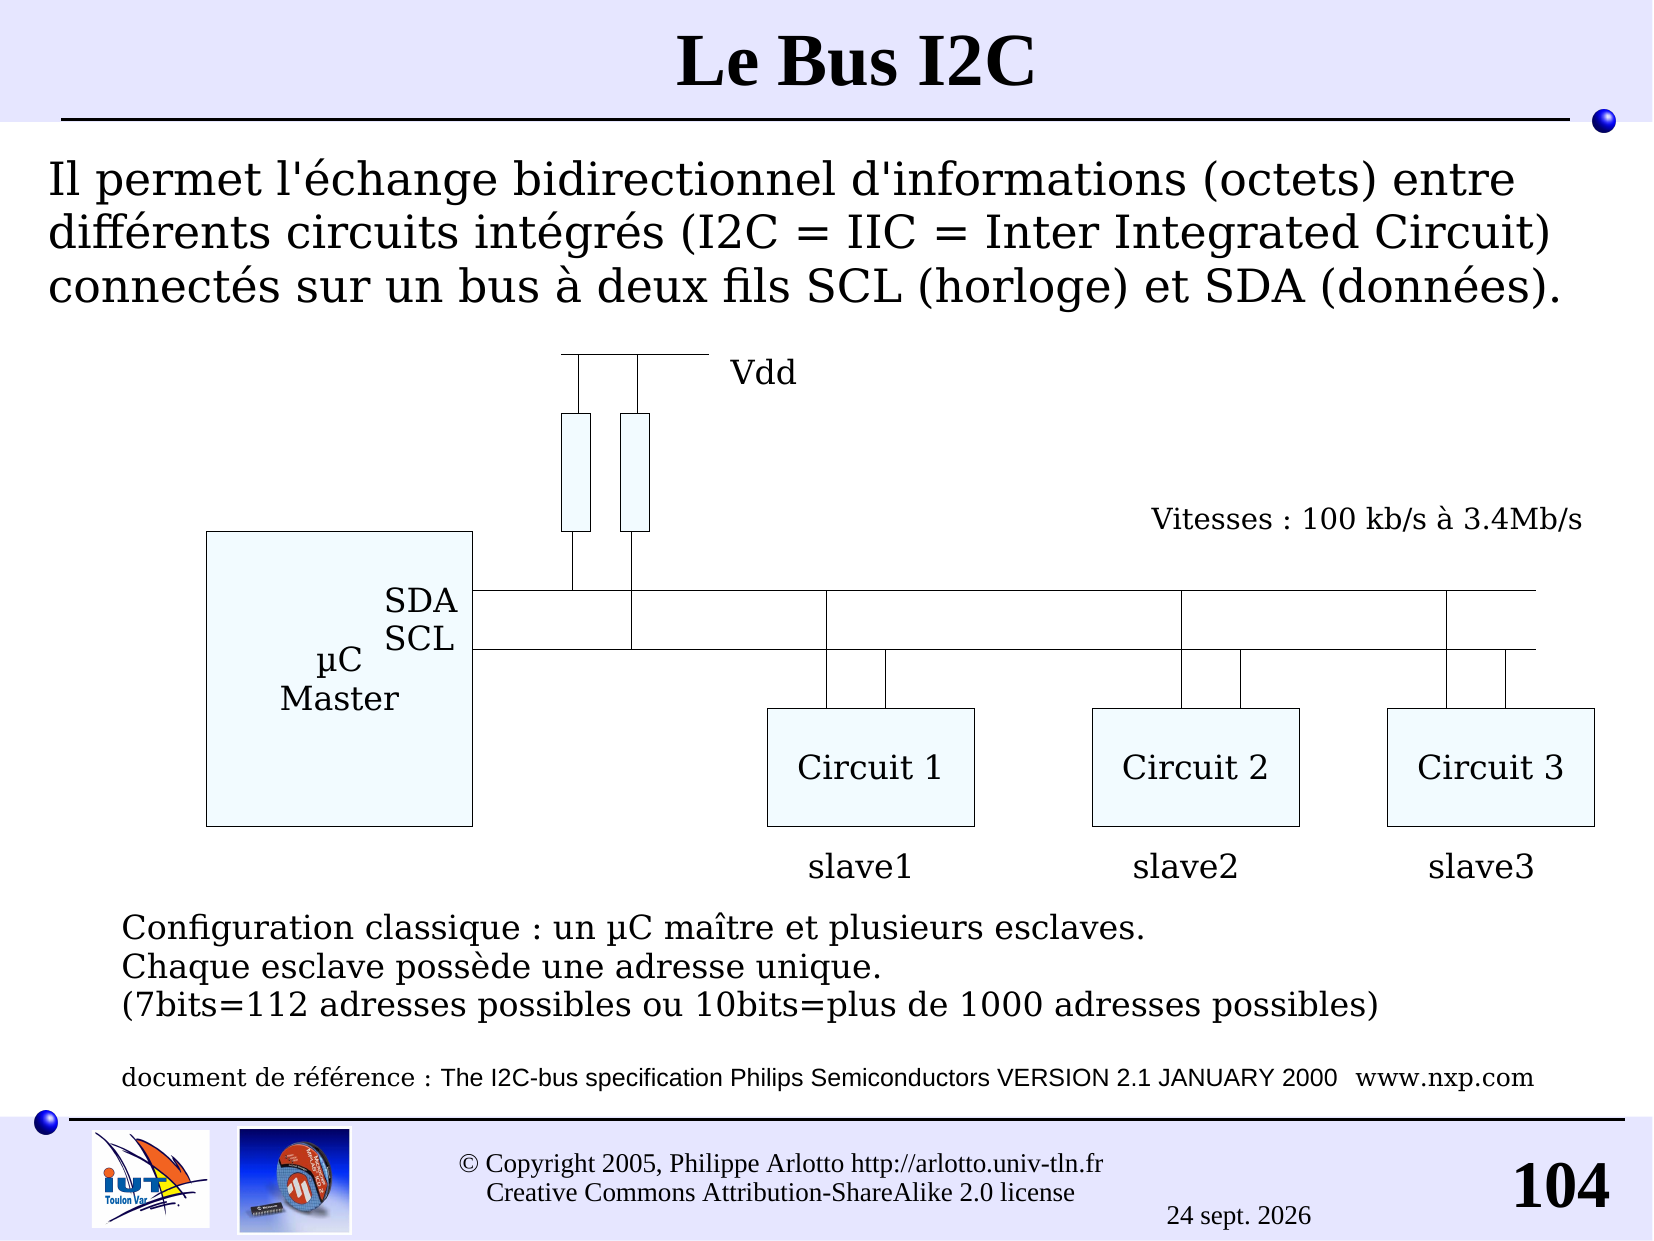

# Le Bus I2C
Il permet l'échange bidirectionnel d'informations (octets) entre
différents circuits intégrés (I2C = IIC = Inter Integrated Circuit)
connectés sur un bus à deux fils SCL (horloge) et SDA (données).
Vdd
Vitesses : 100 kb/s à 3.4Mb/s
µC
Master
SDA
SCL
Circuit 1
Circuit 2
Circuit 3
slave1
slave2
slave3
Configuration classique : un µC maître et plusieurs esclaves.
Chaque esclave possède une adresse unique.
(7bits=112 adresses possibles ou 10bits=plus de 1000 adresses possibles)
document de référence : The I2C-bus specification Philips Semiconductors VERSION 2.1 JANUARY 2000 www.nxp.com